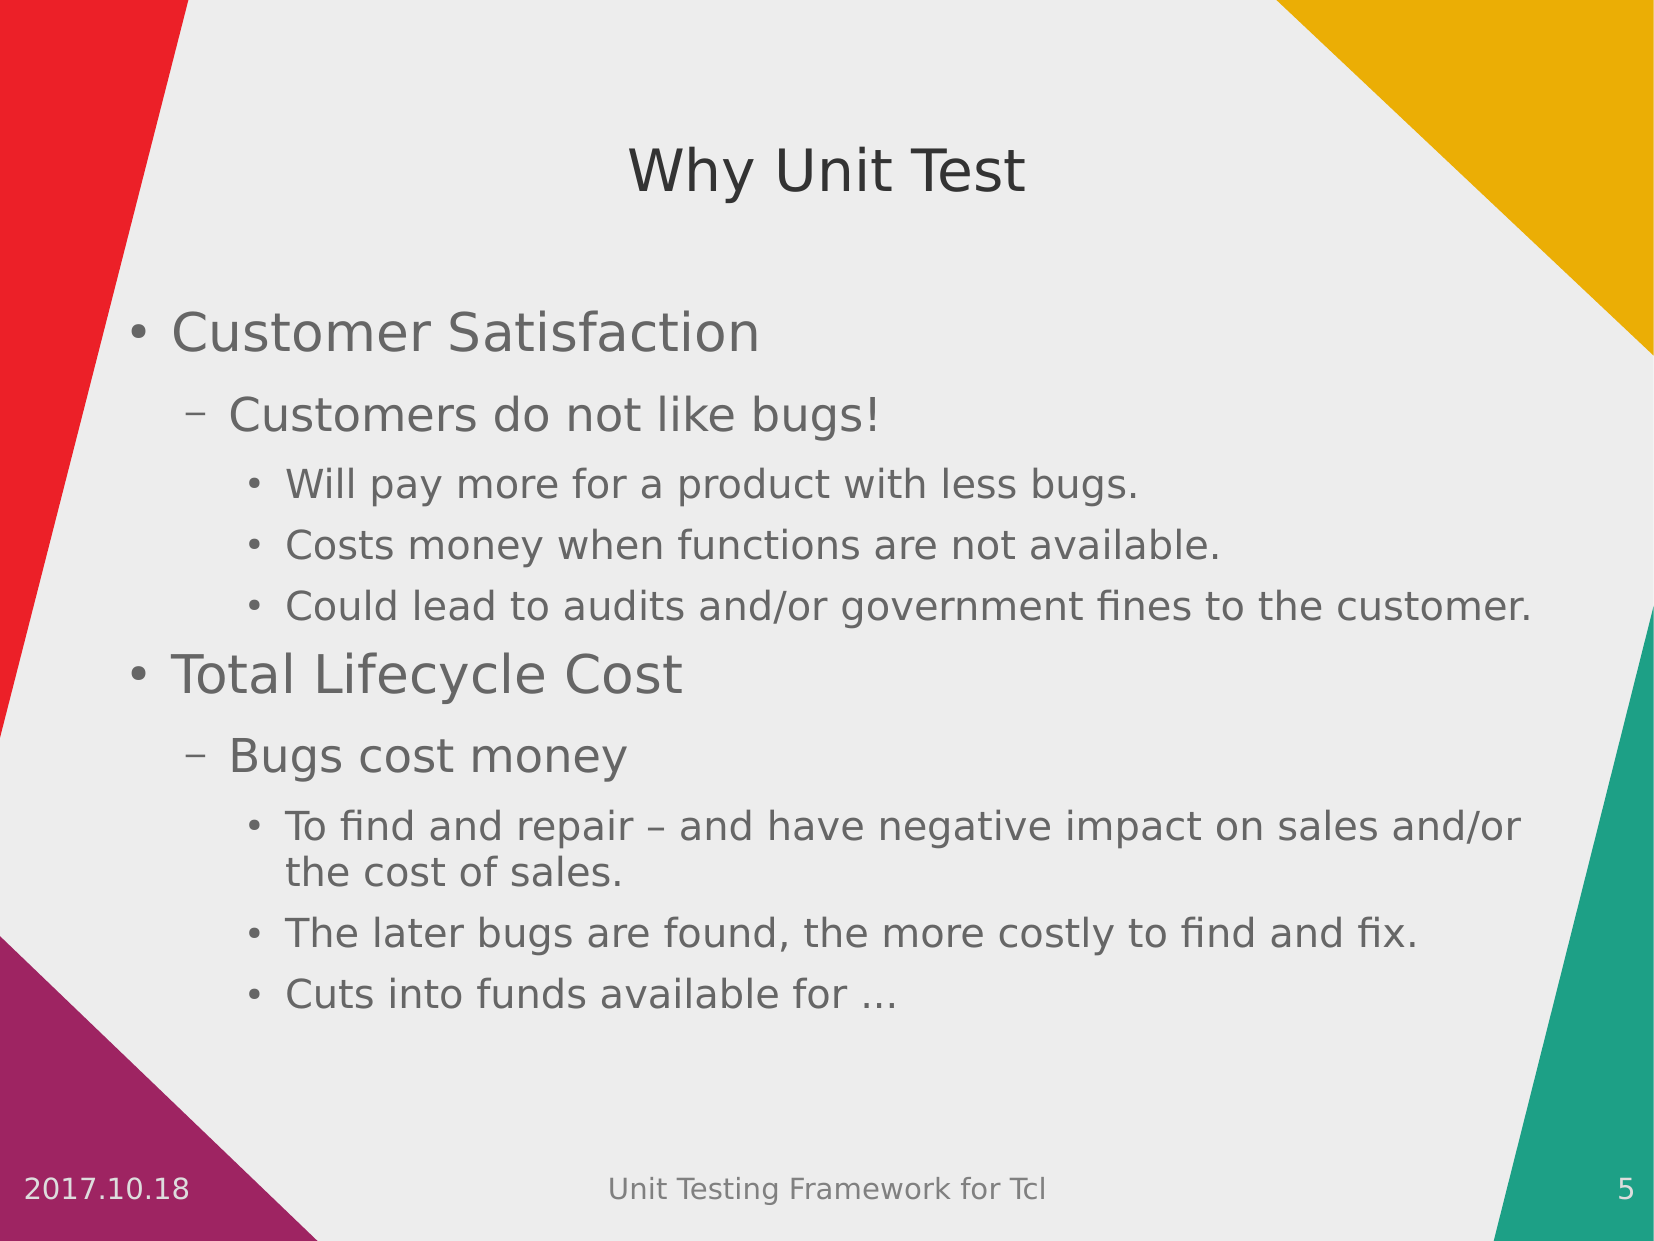

# Why Unit Test
Customer Satisfaction
Customers do not like bugs!
Will pay more for a product with less bugs.
Costs money when functions are not available.
Could lead to audits and/or government fines to the customer.
Total Lifecycle Cost
Bugs cost money
To find and repair – and have negative impact on sales and/or the cost of sales.
The later bugs are found, the more costly to find and fix.
Cuts into funds available for ...
2017.10.18
Unit Testing Framework for Tcl
5